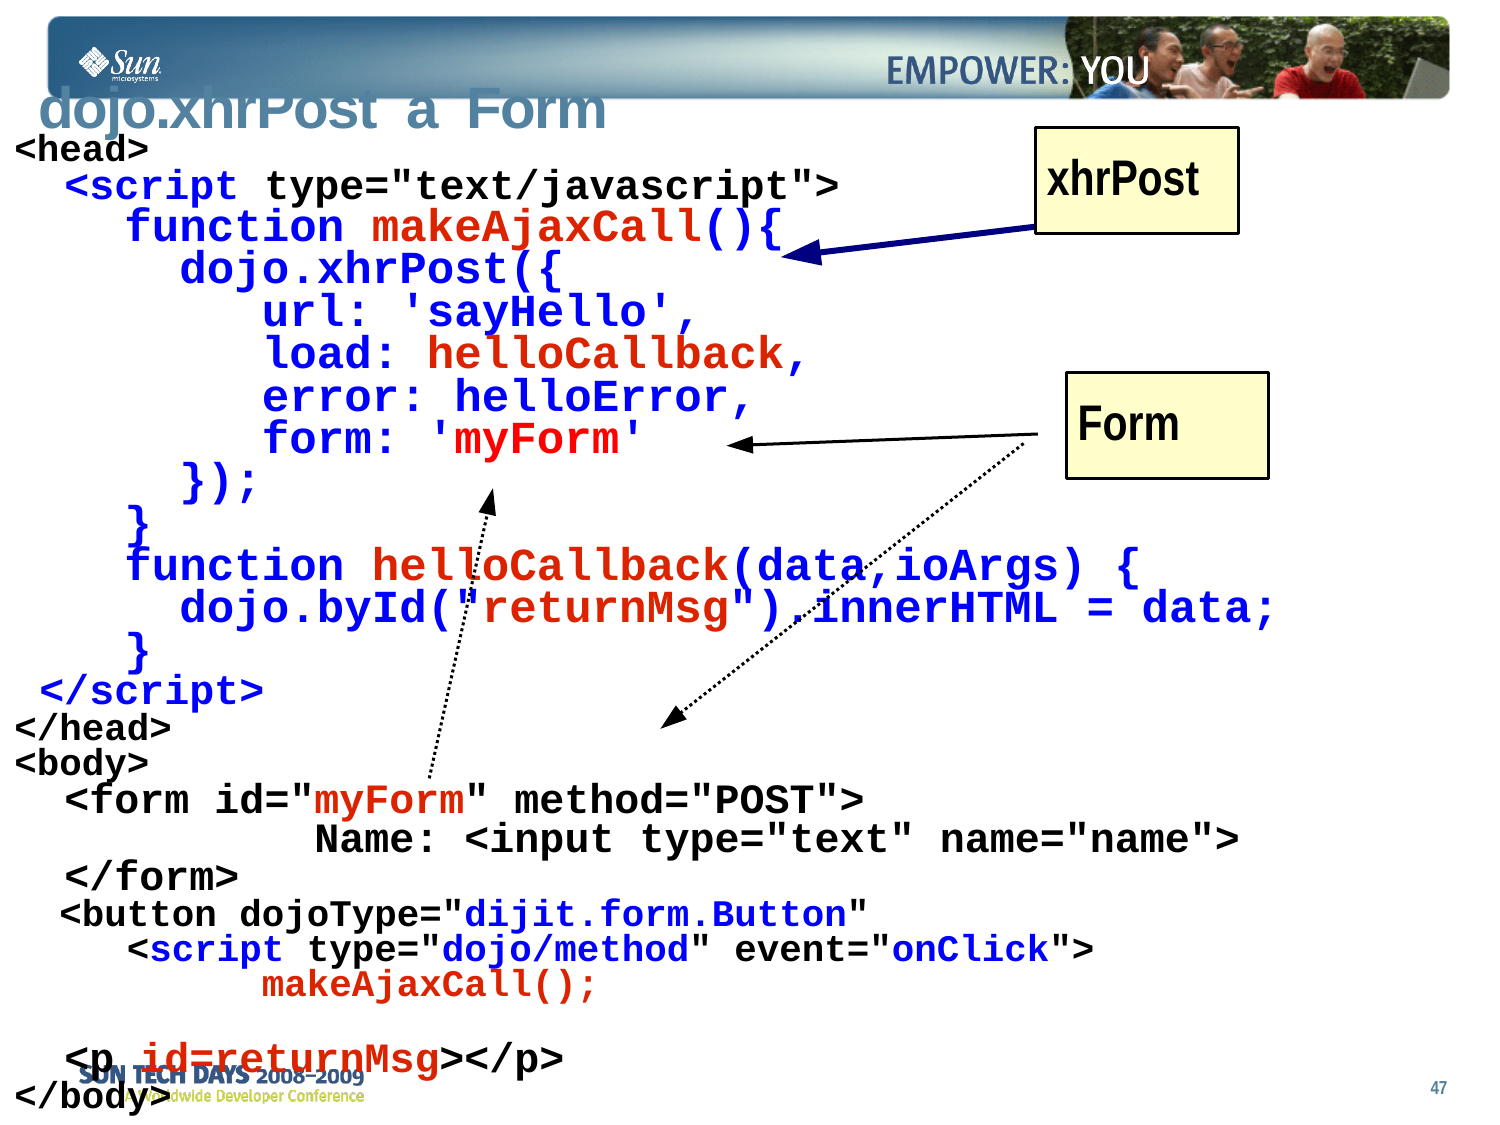

# dojo.xhrPost a Form
 xhrPost
<head>
 <script type="text/javascript">
 function makeAjaxCall(){
 dojo.xhrPost({
 url: 'sayHello',
 load: helloCallback,
 error: helloError,
 form: 'myForm'
 });
 }
 function helloCallback(data,ioArgs) {
 dojo.byId("returnMsg").innerHTML = data;
 }
 </script>
</head>
<body>
 <form id="myForm" method="POST">
 Name: <input type="text" name="name">
 </form>
 <button dojoType="dijit.form.Button"
 <script type="dojo/method" event="onClick">
 makeAjaxCall();
 <p id=returnMsg></p>
</body>
 Form